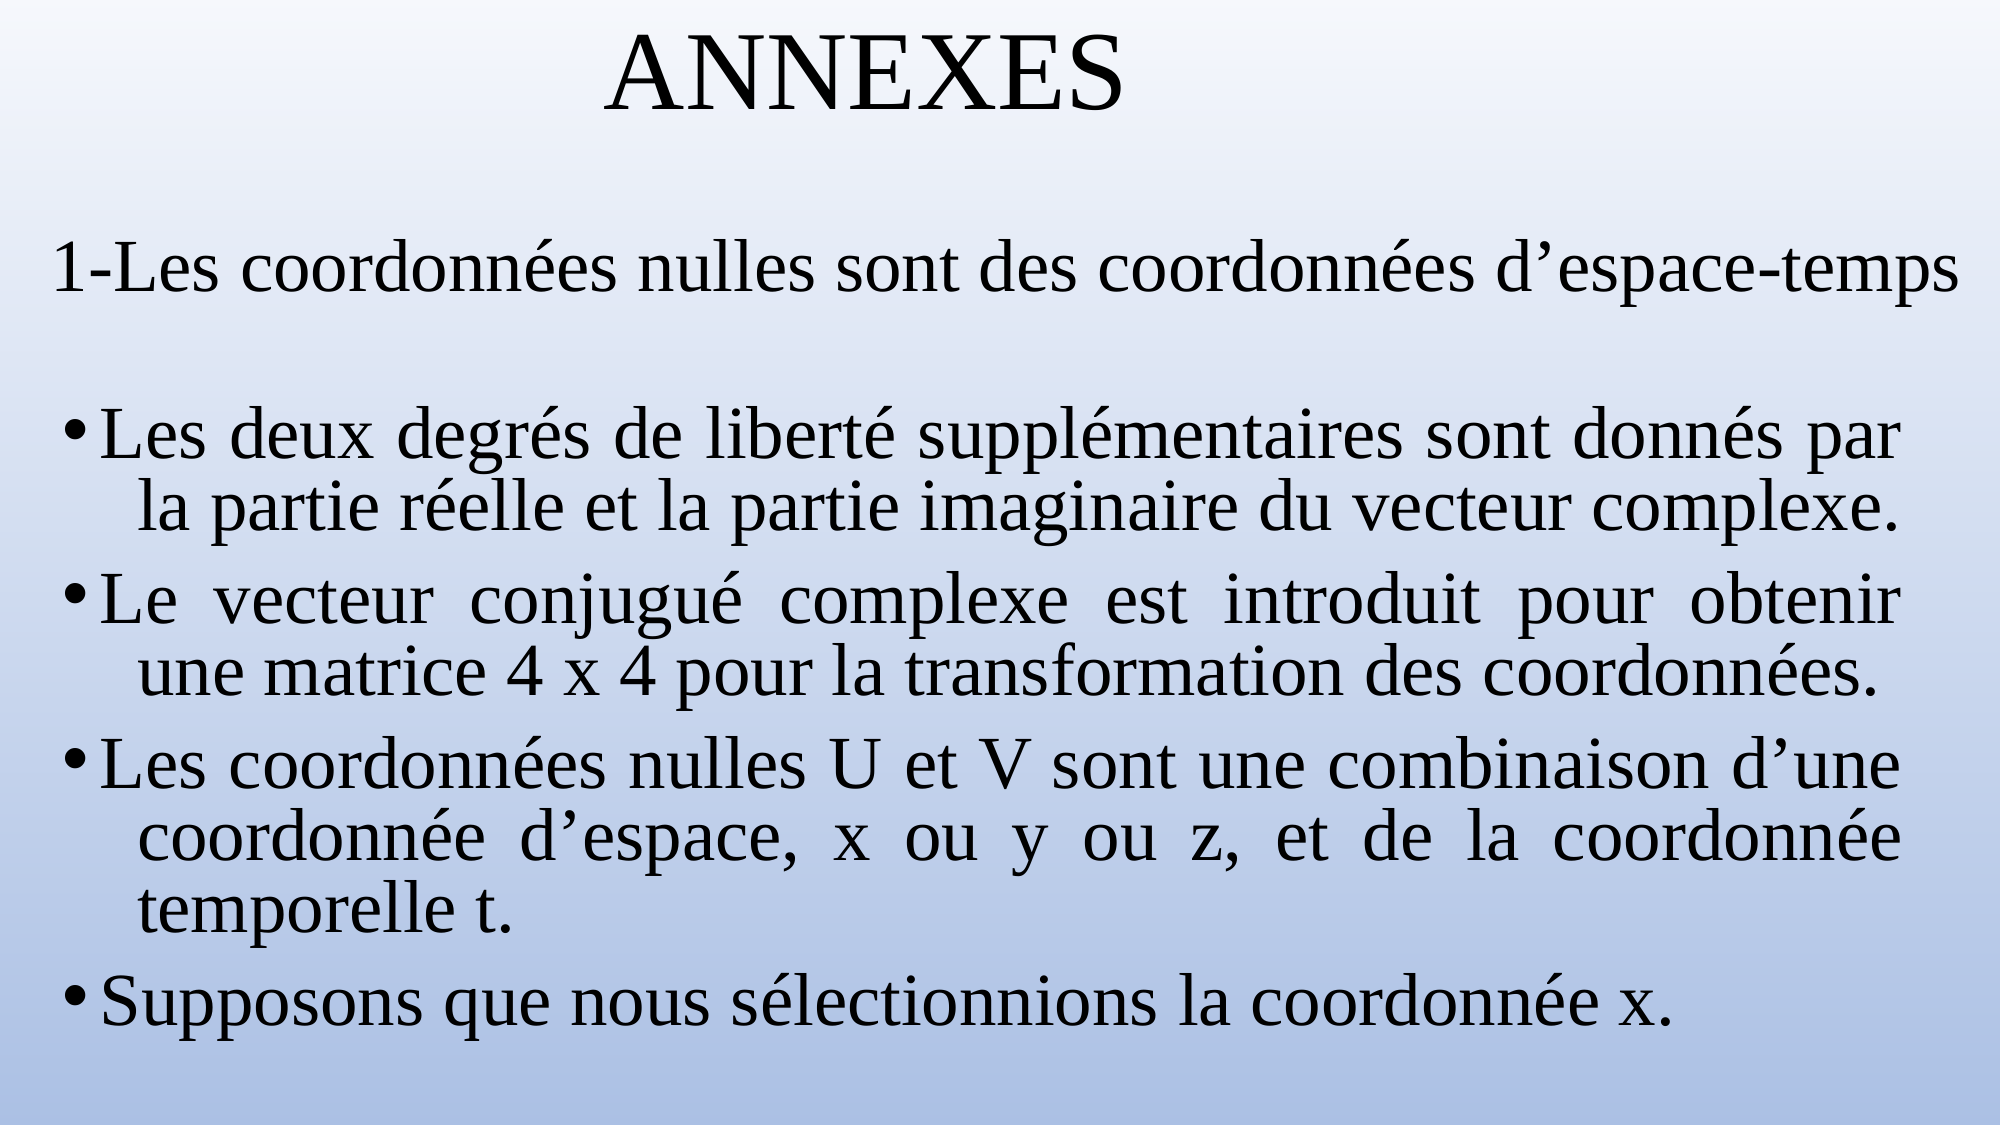

ANNEXES
# 1-Les coordonnées nulles sont des coordonnées d’espace-temps
Les deux degrés de liberté supplémentaires sont donnés par la partie réelle et la partie imaginaire du vecteur complexe.
Le vecteur conjugué complexe est introduit pour obtenir une matrice 4 x 4 pour la transformation des coordonnées.
Les coordonnées nulles U et V sont une combinaison d’une coordonnée d’espace, x ou y ou z, et de la coordonnée temporelle t.
Supposons que nous sélectionnions la coordonnée x.